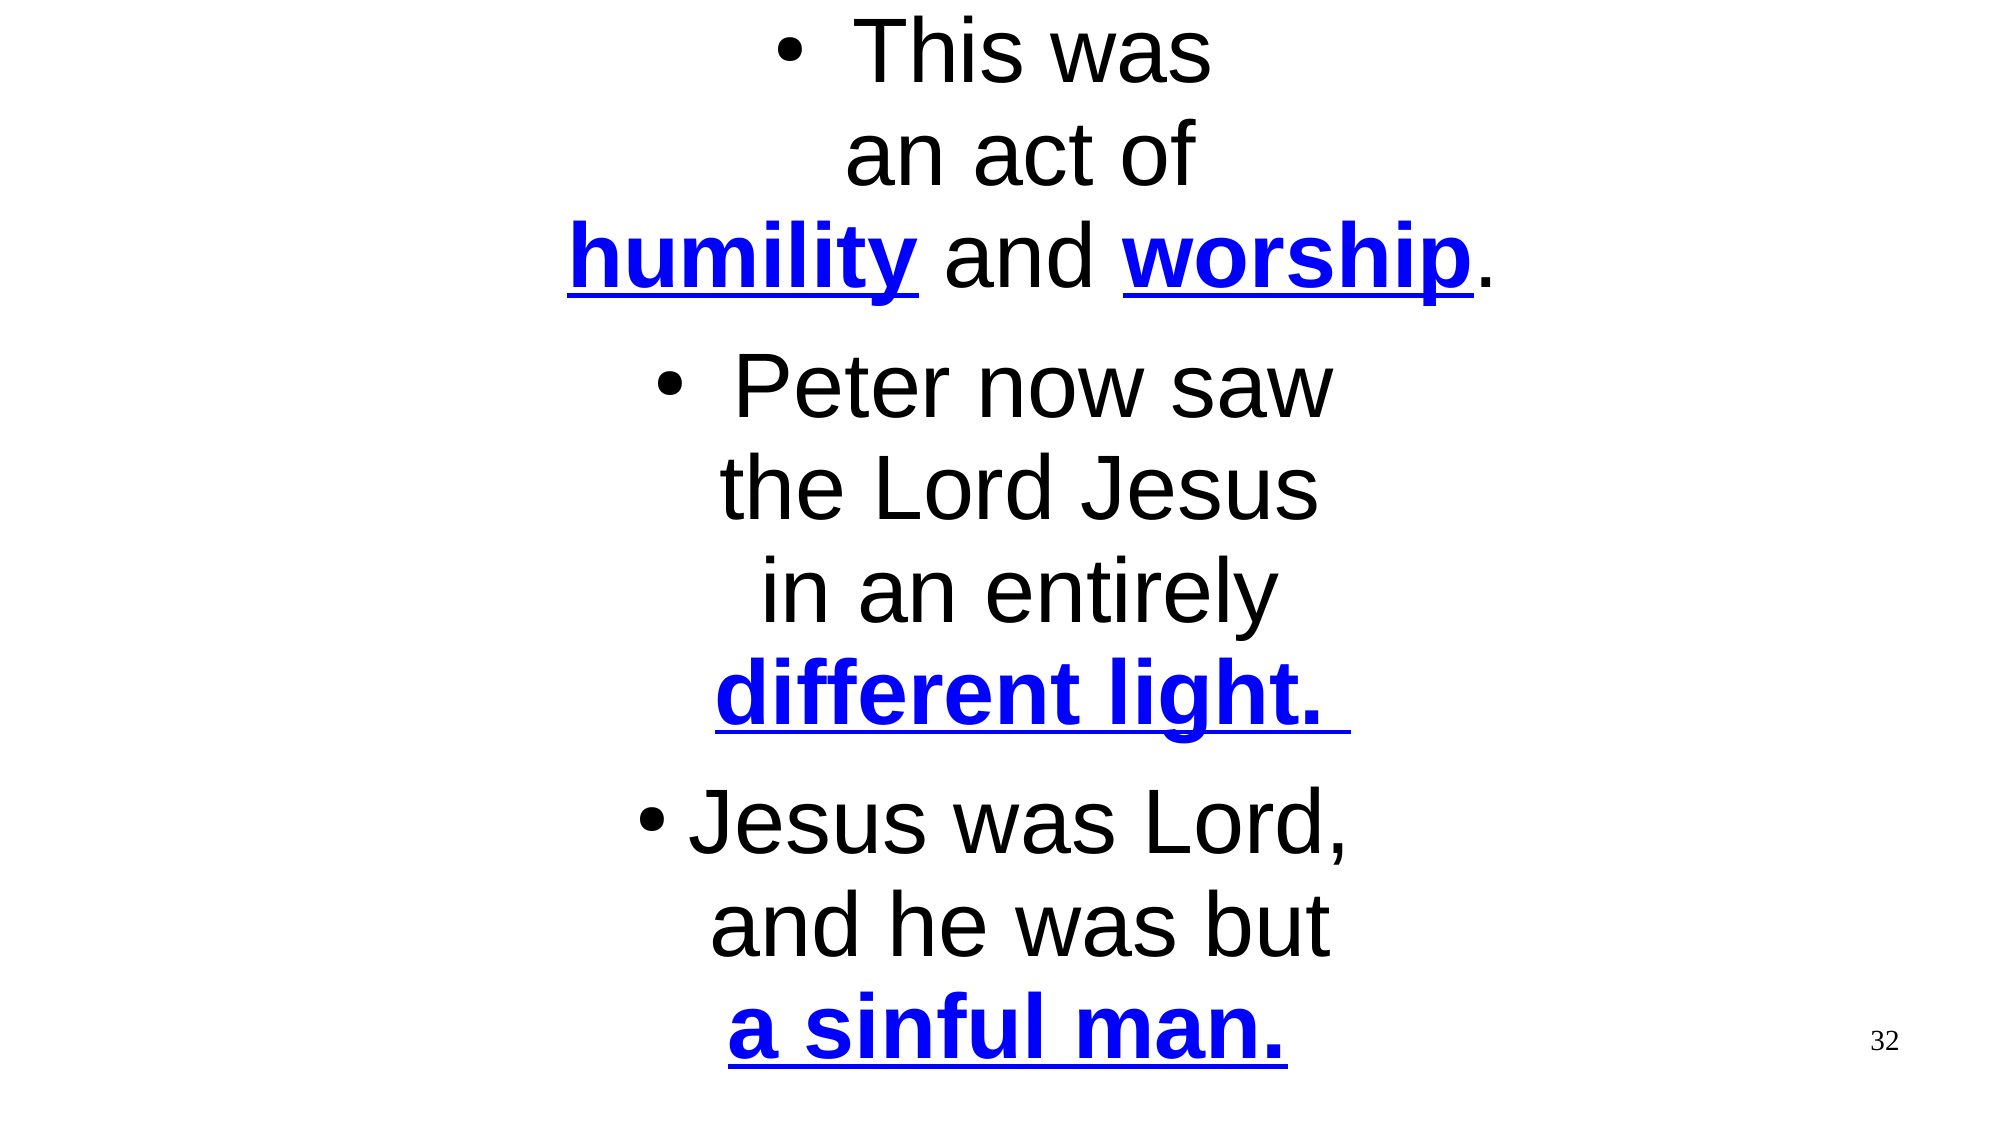

# This was an act of humility and worship.
 Peter now saw
the Lord Jesus
in an entirely
different light.
Jesus was Lord,
and he was but
a sinful man.
32